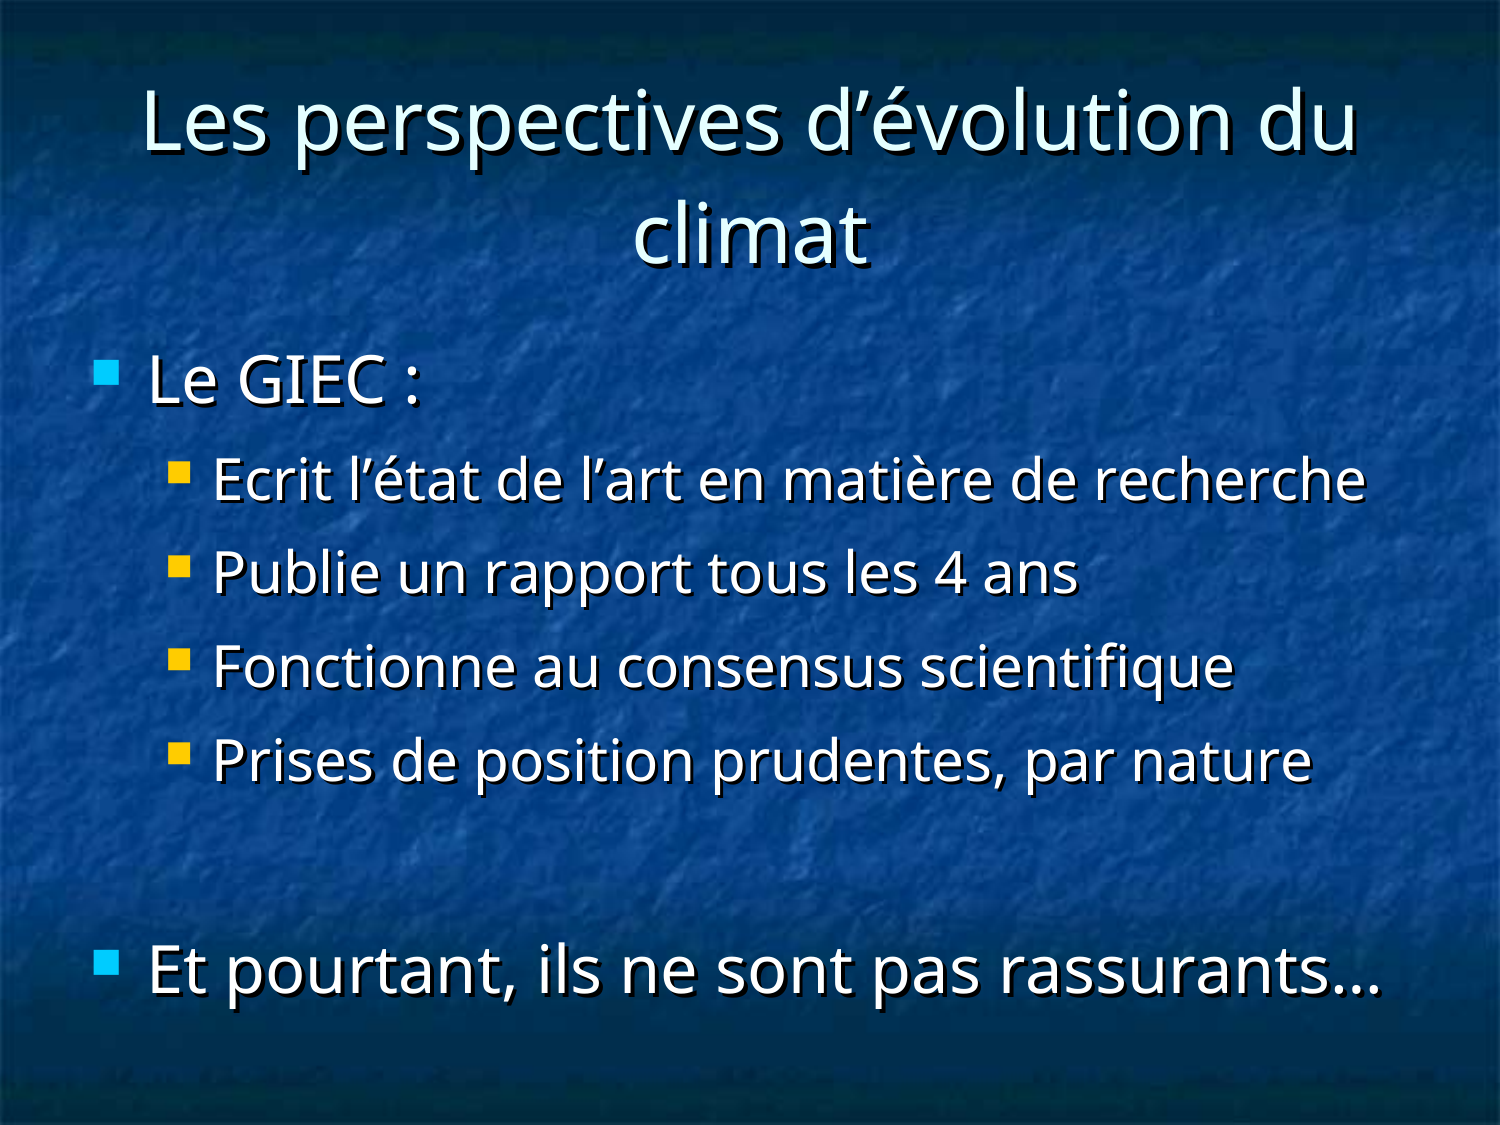

# Les perspectives d’évolution du climat
Le GIEC :
Ecrit l’état de l’art en matière de recherche
Publie un rapport tous les 4 ans
Fonctionne au consensus scientifique
Prises de position prudentes, par nature
Et pourtant, ils ne sont pas rassurants…